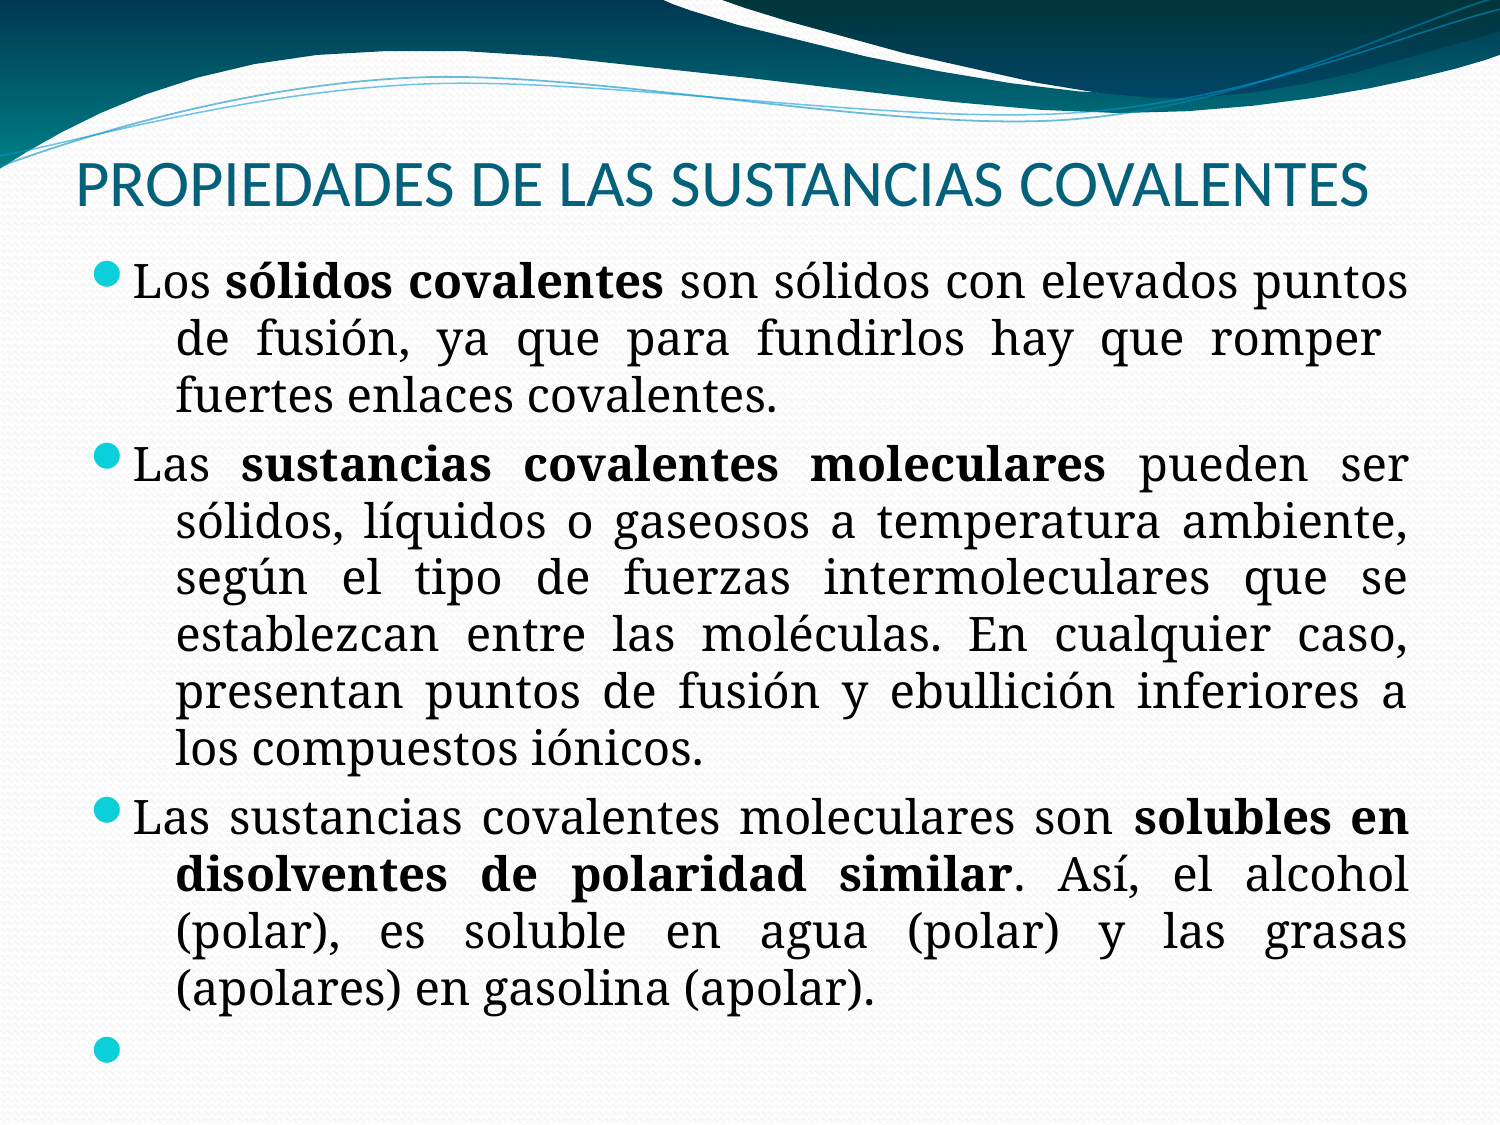

# PROPIEDADES DE LAS SUSTANCIAS COVALENTES
Los sólidos covalentes son sólidos con elevados puntos de fusión, ya que para fundirlos hay que romper fuertes enlaces covalentes.
Las sustancias covalentes moleculares pueden ser sólidos, líquidos o gaseosos a temperatura ambiente, según el tipo de fuerzas intermoleculares que se establezcan entre las moléculas. En cualquier caso, presentan puntos de fusión y ebullición inferiores a los compuestos iónicos.
Las sustancias covalentes moleculares son solubles en disolventes de polaridad similar. Así, el alcohol (polar), es soluble en agua (polar) y las grasas (apolares) en gasolina (apolar).